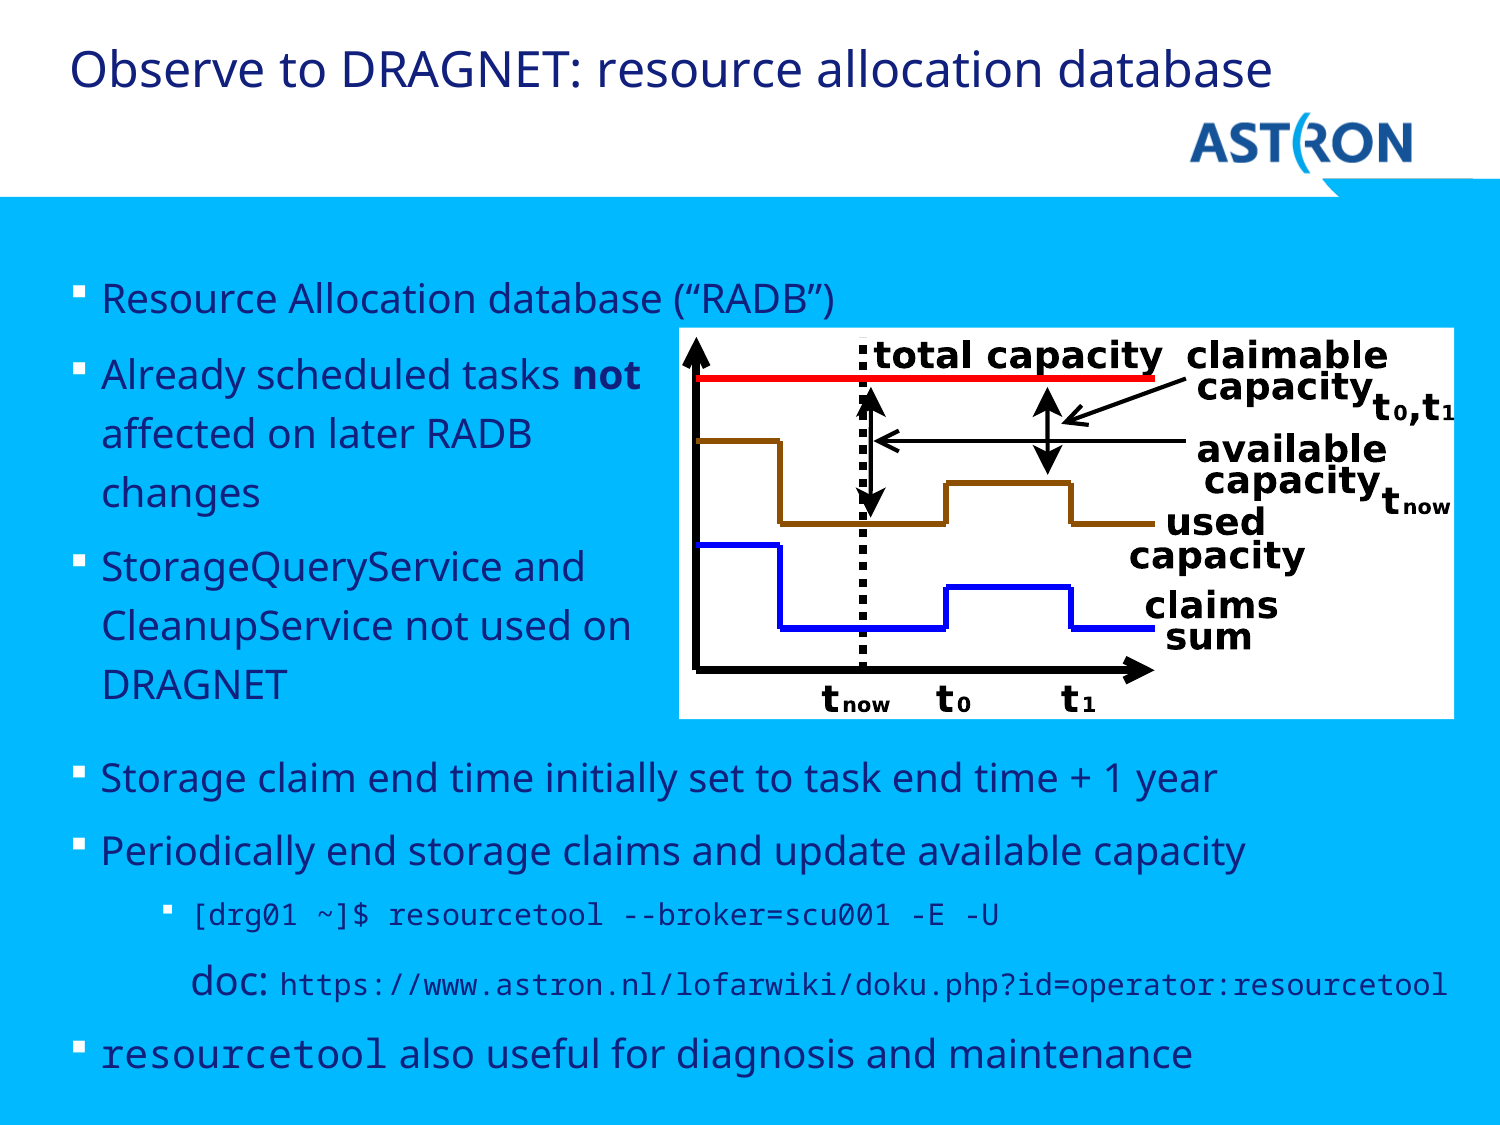

# Observe to DRAGNET: resource allocation database
Resource Allocation database (“RADB”)
Already scheduled tasks not affected on later RADB changes
StorageQueryService and CleanupService not used on DRAGNET
Storage claim end time initially set to task end time + 1 year
Periodically end storage claims and update available capacity
[drg01 ~]$ resourcetool --broker=scu001 -E -U
doc: https://www.astron.nl/lofarwiki/doku.php?id=operator:resourcetool
resourcetool also useful for diagnosis and maintenance
8